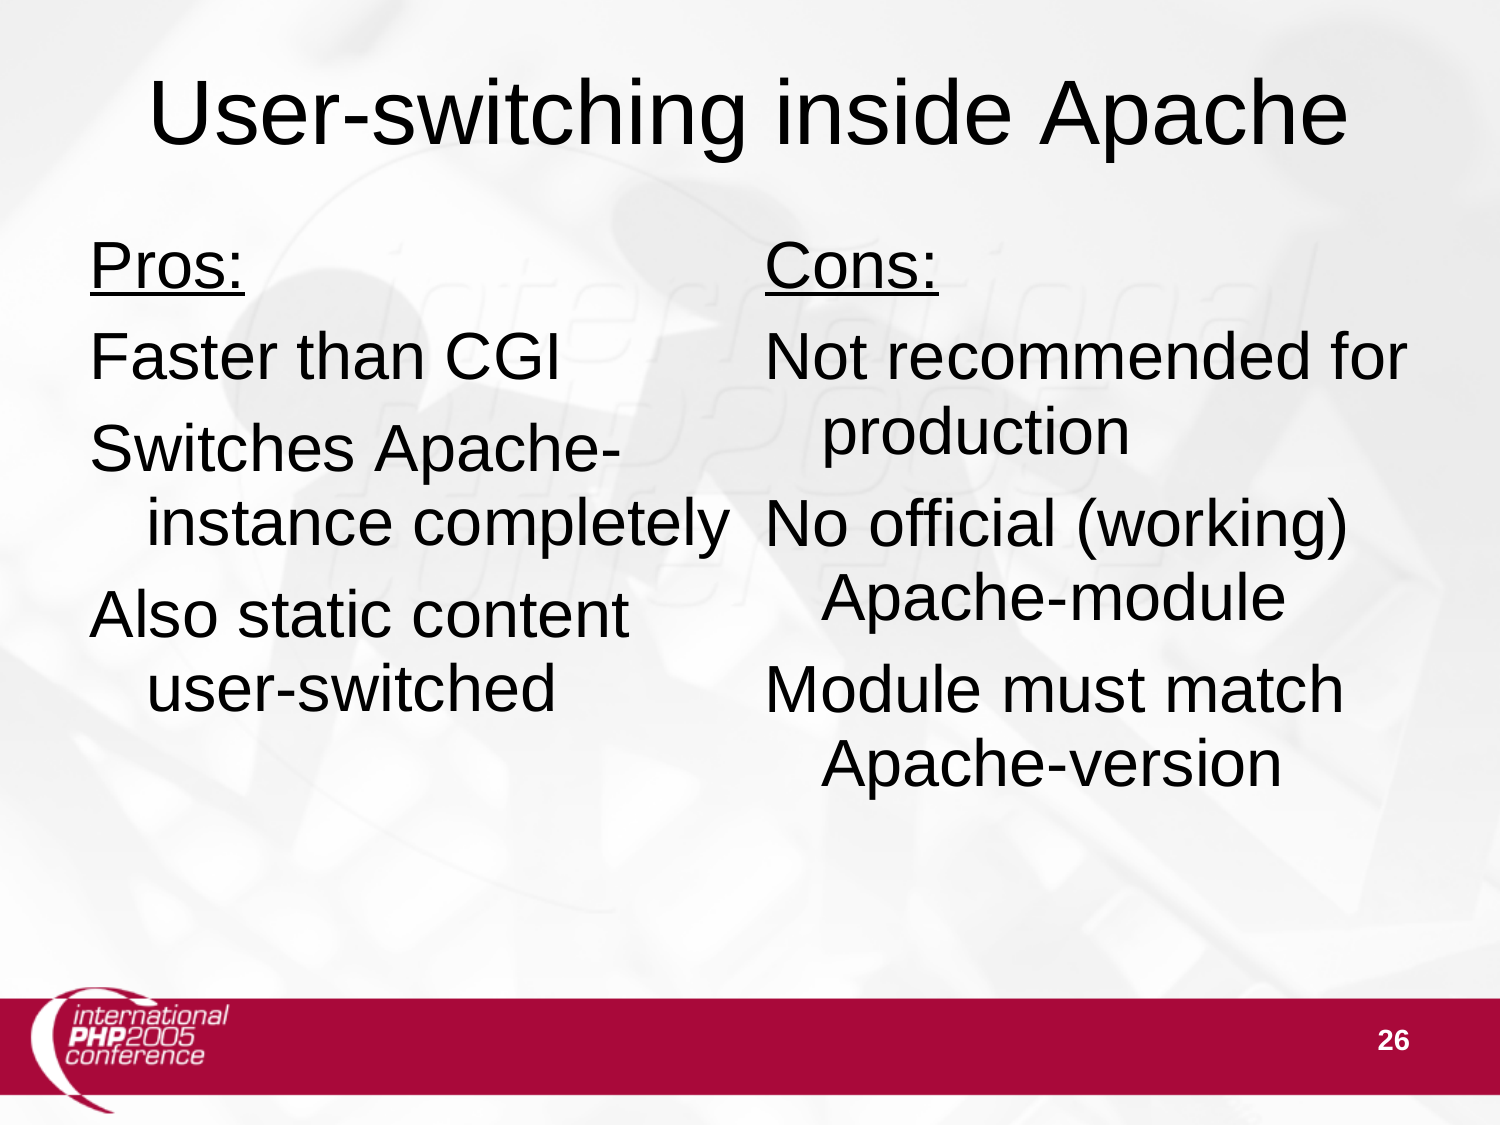

# User-switching inside Apache
Pros:
Faster than CGI
Switches Apache-instance completely
Also static content user-switched
Cons:
Not recommended for production
No official (working) Apache-module
Module must match Apache-version
26